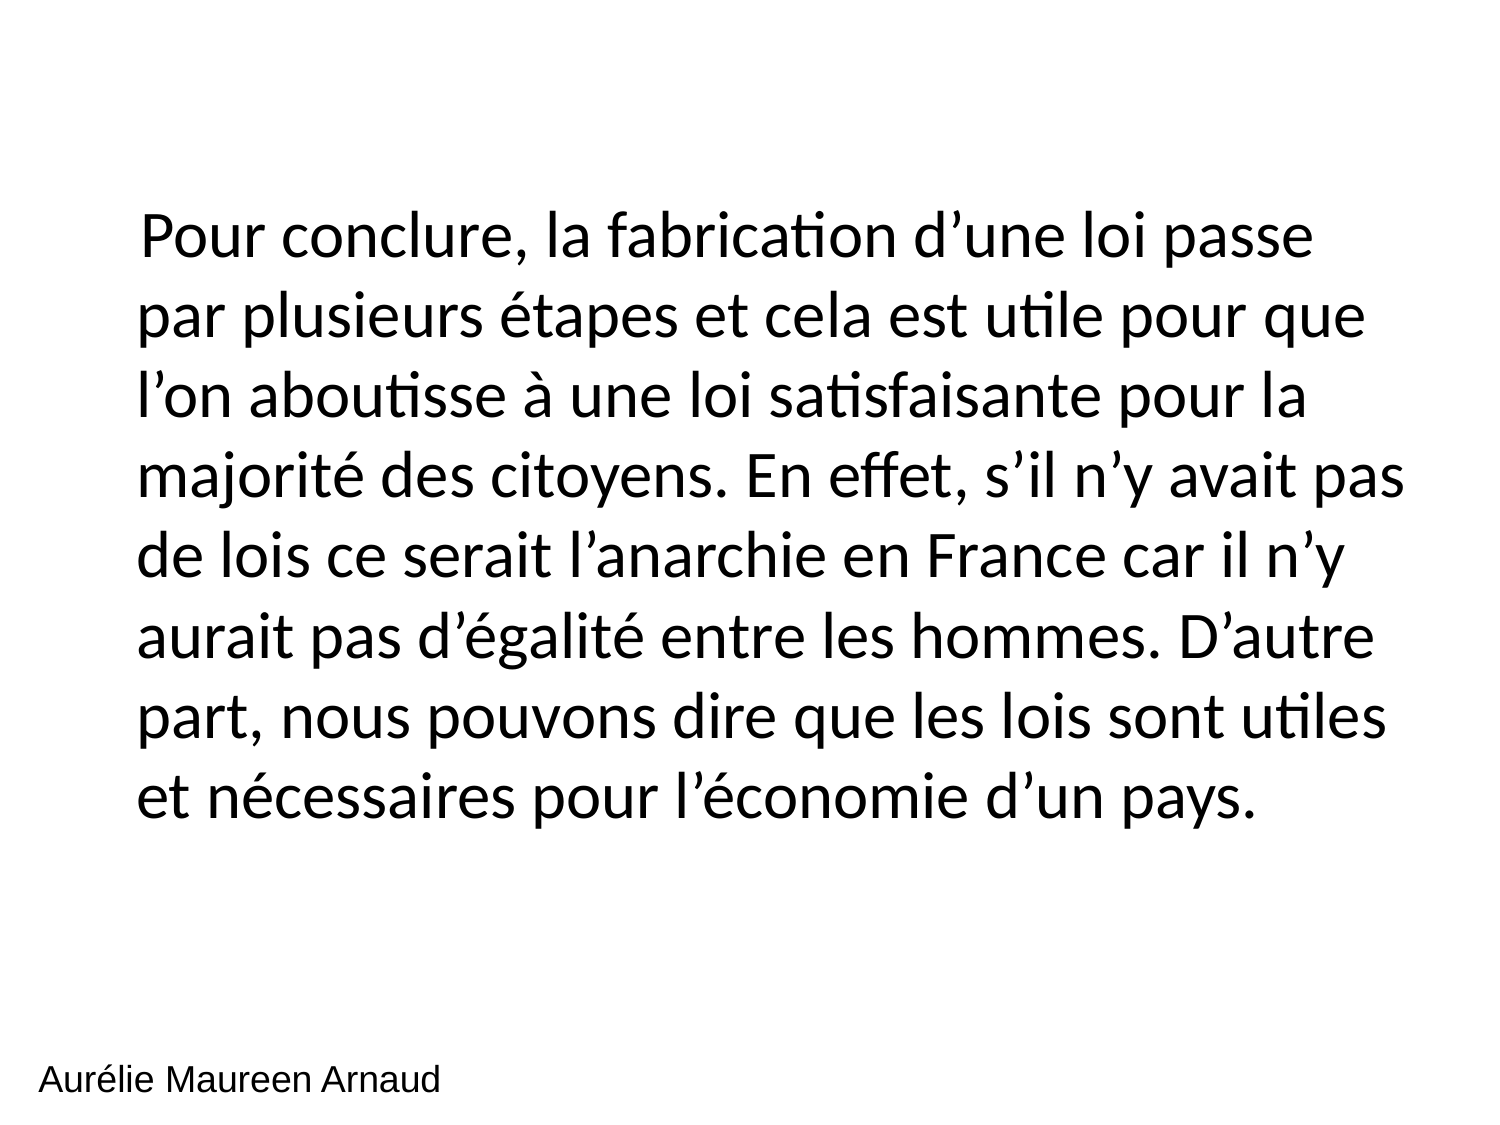

# Pour conclure, la fabrication d’une loi passe par plusieurs étapes et cela est utile pour que l’on aboutisse à une loi satisfaisante pour la majorité des citoyens. En effet, s’il n’y avait pas de lois ce serait l’anarchie en France car il n’y aurait pas d’égalité entre les hommes. D’autre part, nous pouvons dire que les lois sont utiles et nécessaires pour l’économie d’un pays.
Aurélie Maureen Arnaud